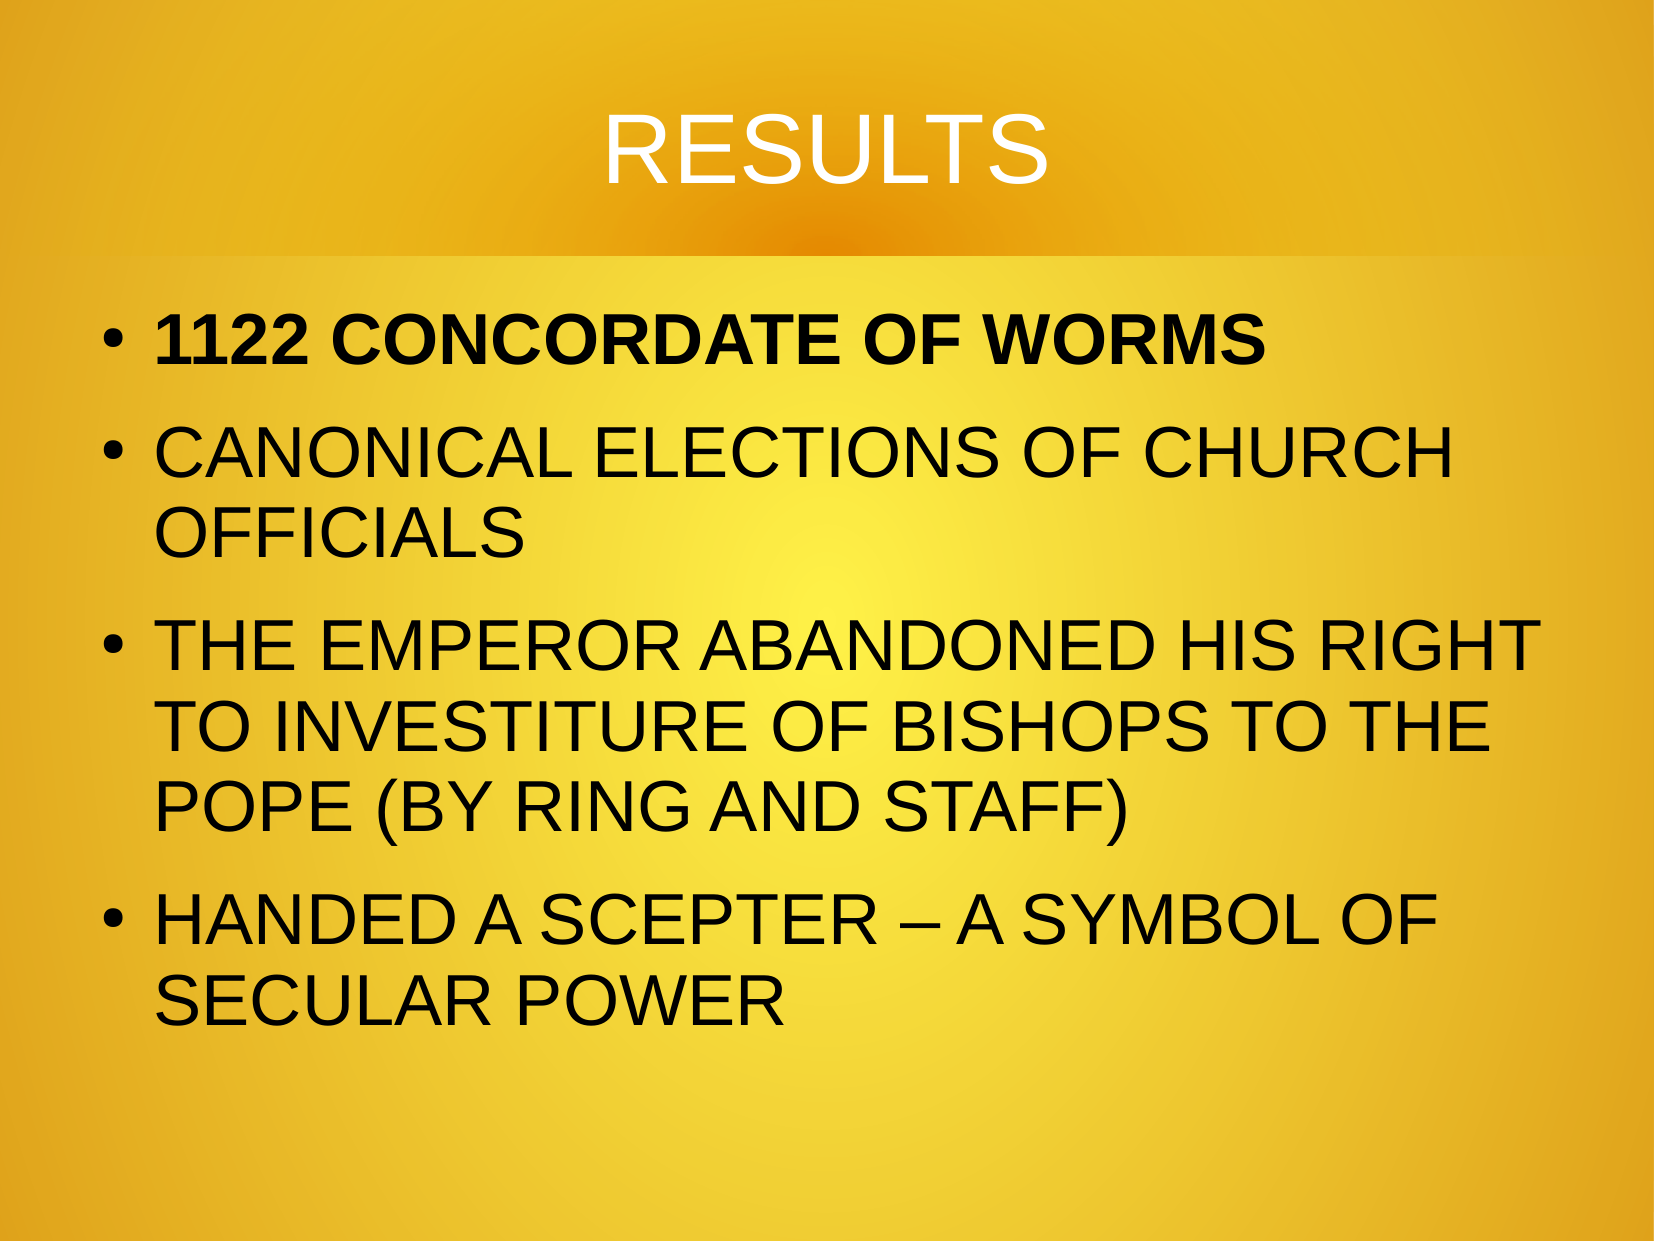

# RESULTS
1122 CONCORDATE OF WORMS
CANONICAL ELECTIONS OF CHURCH OFFICIALS
THE EMPEROR ABANDONED HIS RIGHT TO INVESTITURE OF BISHOPS TO THE POPE (BY RING AND STAFF)
HANDED A SCEPTER – A SYMBOL OF SECULAR POWER